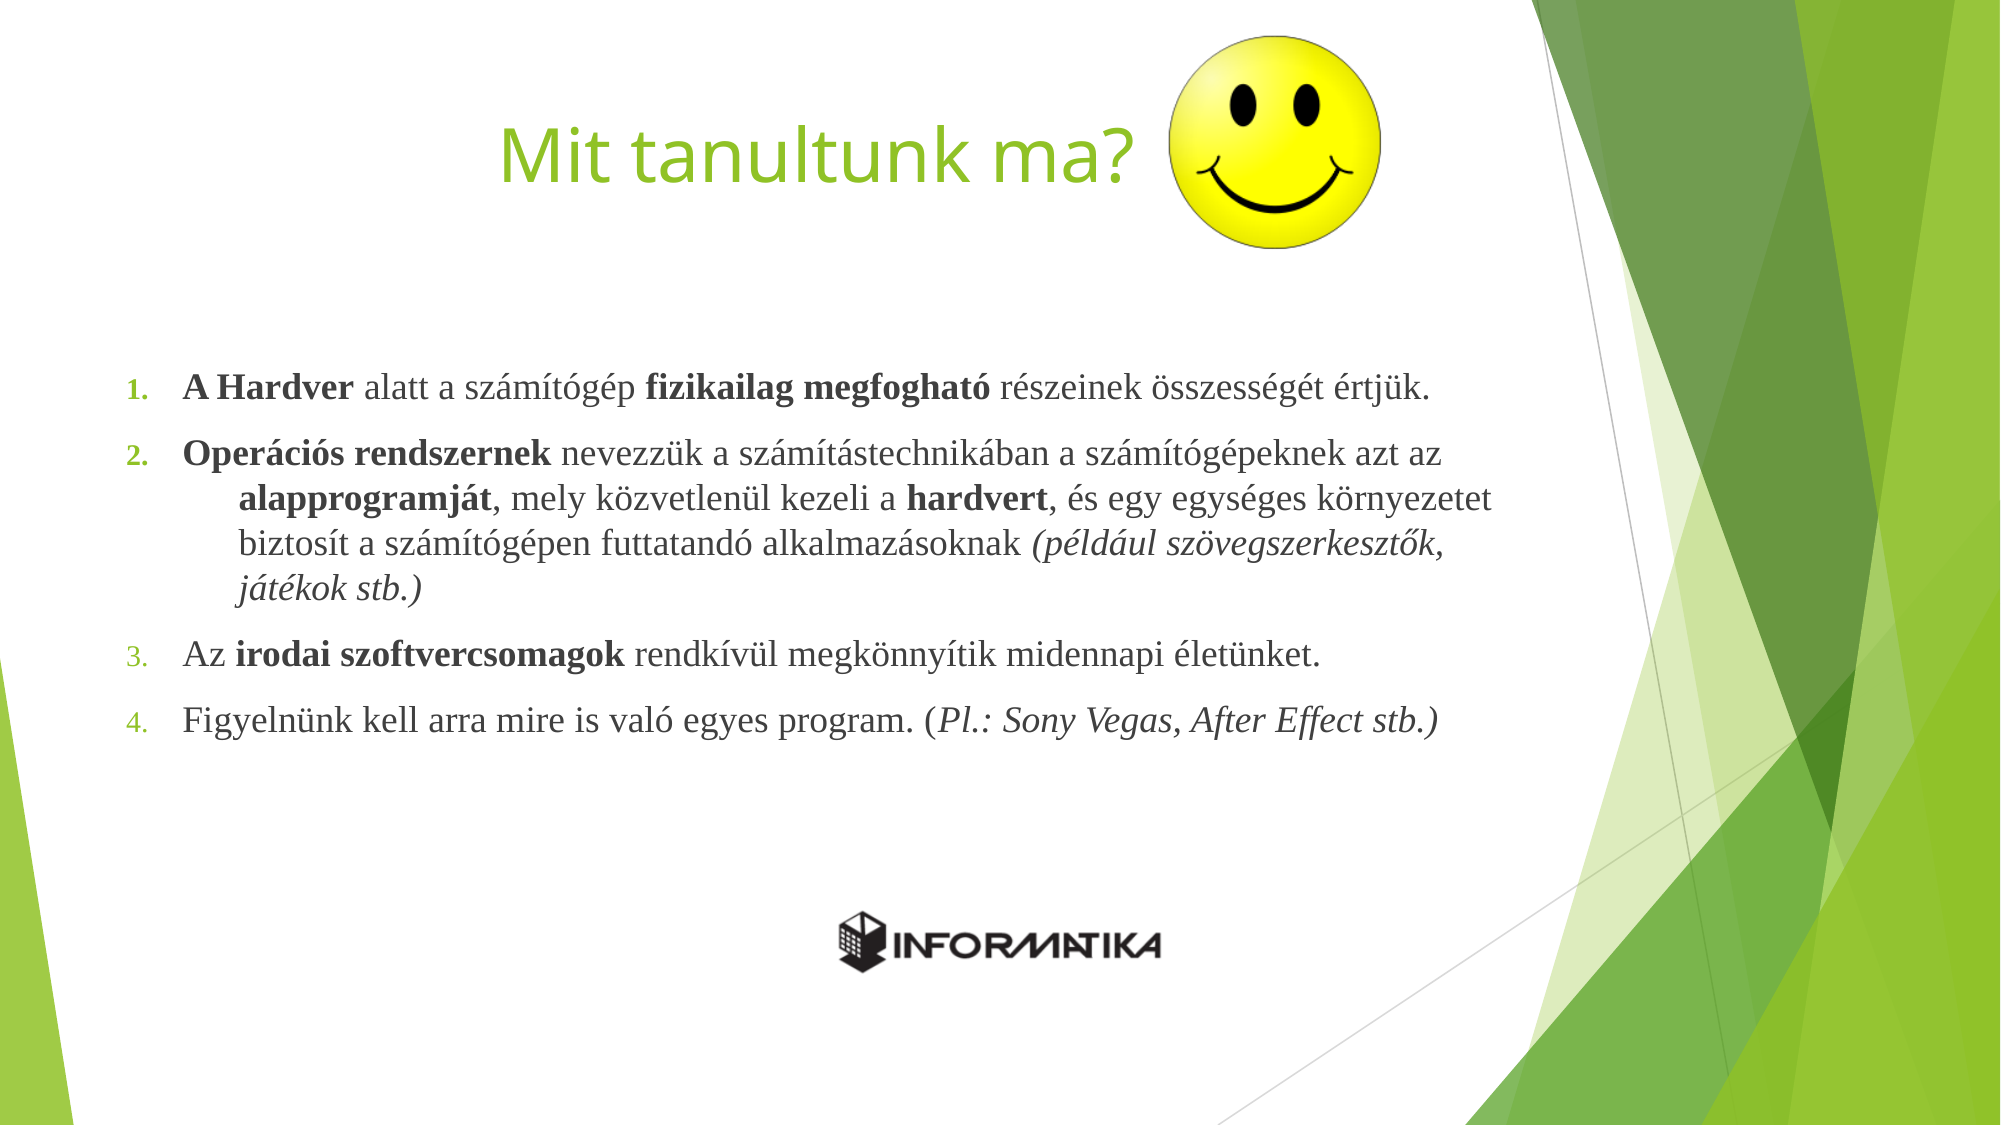

# Mit tanultunk ma?
A Hardver alatt a számítógép fizikailag megfogható részeinek összességét értjük.
Operációs rendszernek nevezzük a számítástechnikában a számítógépeknek azt az alapprogramját, mely közvetlenül kezeli a hardvert, és egy egységes környezetet biztosít a számítógépen futtatandó alkalmazásoknak (például szövegszerkesztők, játékok stb.)
Az irodai szoftvercsomagok rendkívül megkönnyítik midennapi életünket.
Figyelnünk kell arra mire is való egyes program. (Pl.: Sony Vegas, After Effect stb.)